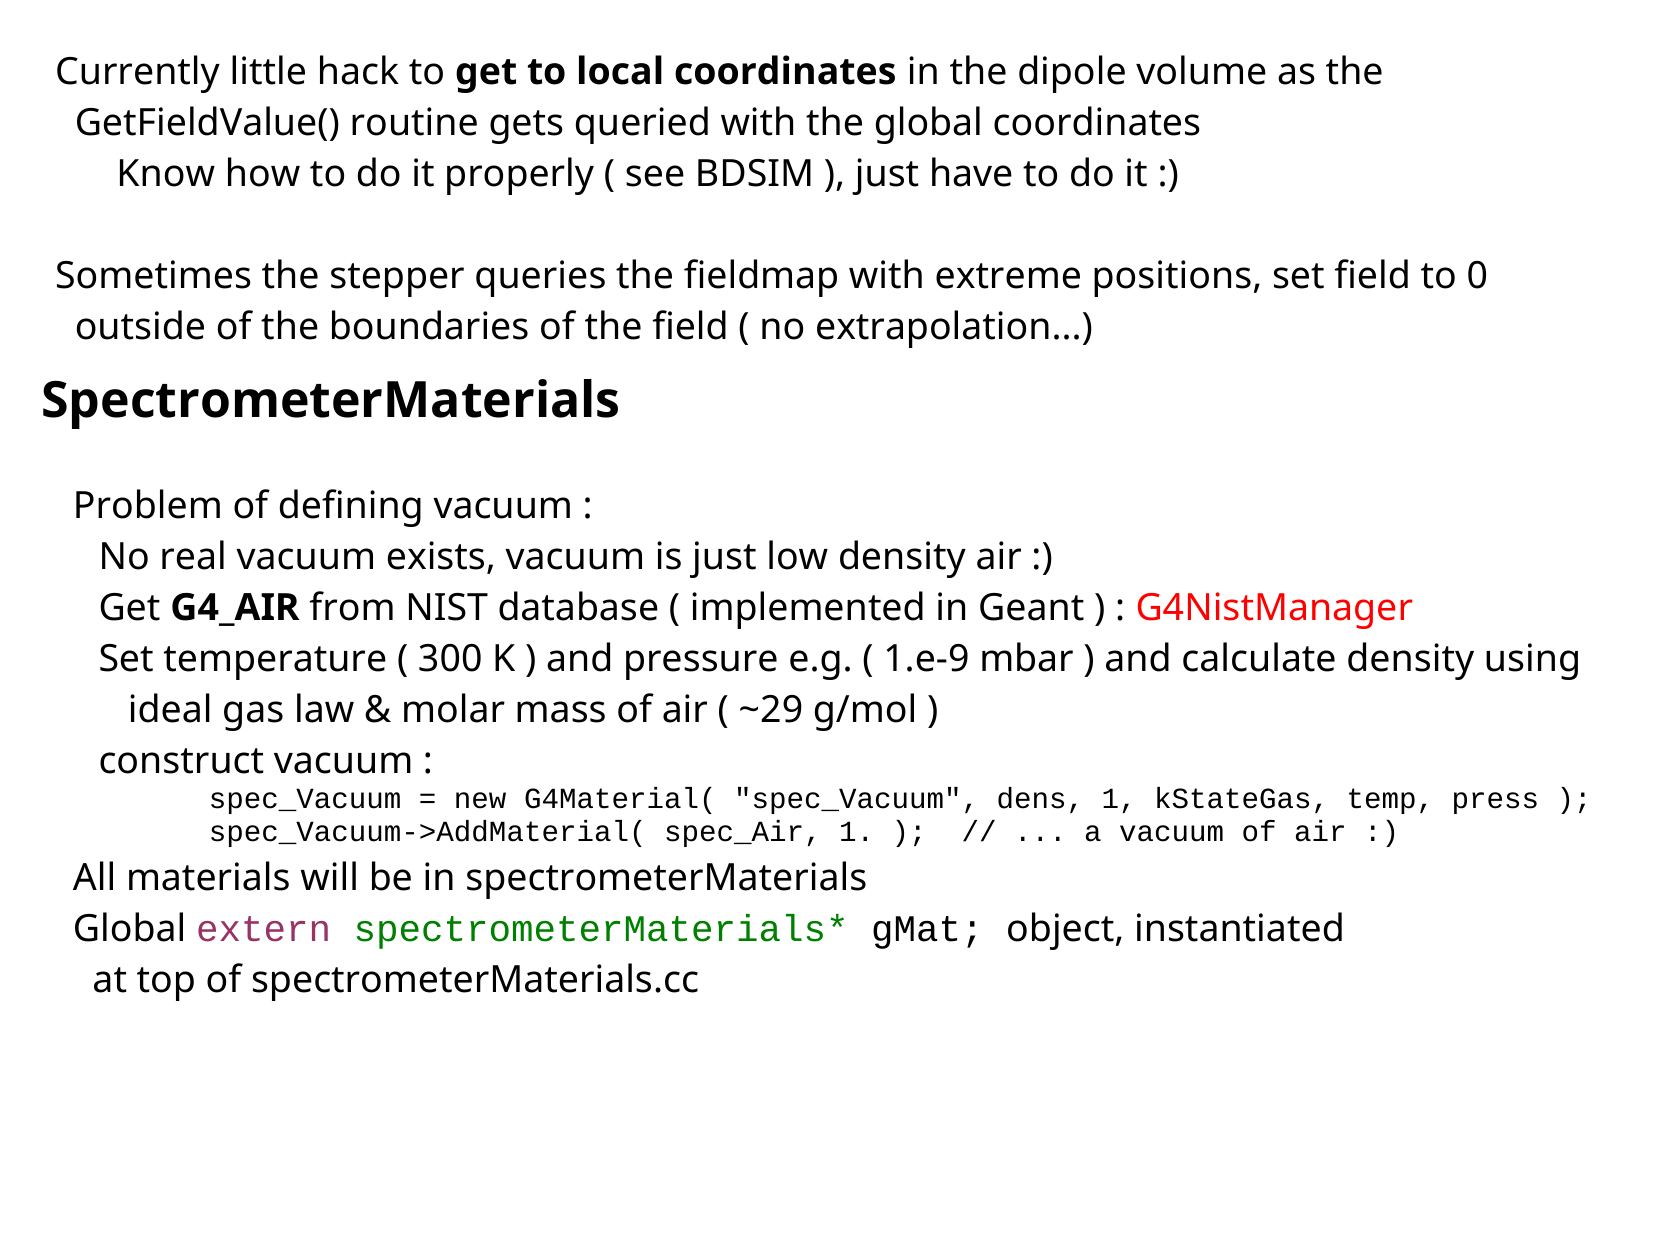

Currently little hack to get to local coordinates in the dipole volume as the
 GetFieldValue() routine gets queried with the global coordinates
Know how to do it properly ( see BDSIM ), just have to do it :)
 Sometimes the stepper queries the fieldmap with extreme positions, set field to 0
 outside of the boundaries of the field ( no extrapolation...)
SpectrometerMaterials
 Problem of defining vacuum :
No real vacuum exists, vacuum is just low density air :)
Get G4_AIR from NIST database ( implemented in Geant ) : G4NistManager
Set temperature ( 300 K ) and pressure e.g. ( 1.e-9 mbar ) and calculate density using
 ideal gas law & molar mass of air ( ~29 g/mol )
construct vacuum :
	spec_Vacuum = new G4Material( "spec_Vacuum", dens, 1, kStateGas, temp, press );
 	spec_Vacuum->AddMaterial( spec_Air, 1. ); // ... a vacuum of air :)
 All materials will be in spectrometerMaterials
 Global extern spectrometerMaterials* gMat; object, instantiated
 at top of spectrometerMaterials.cc